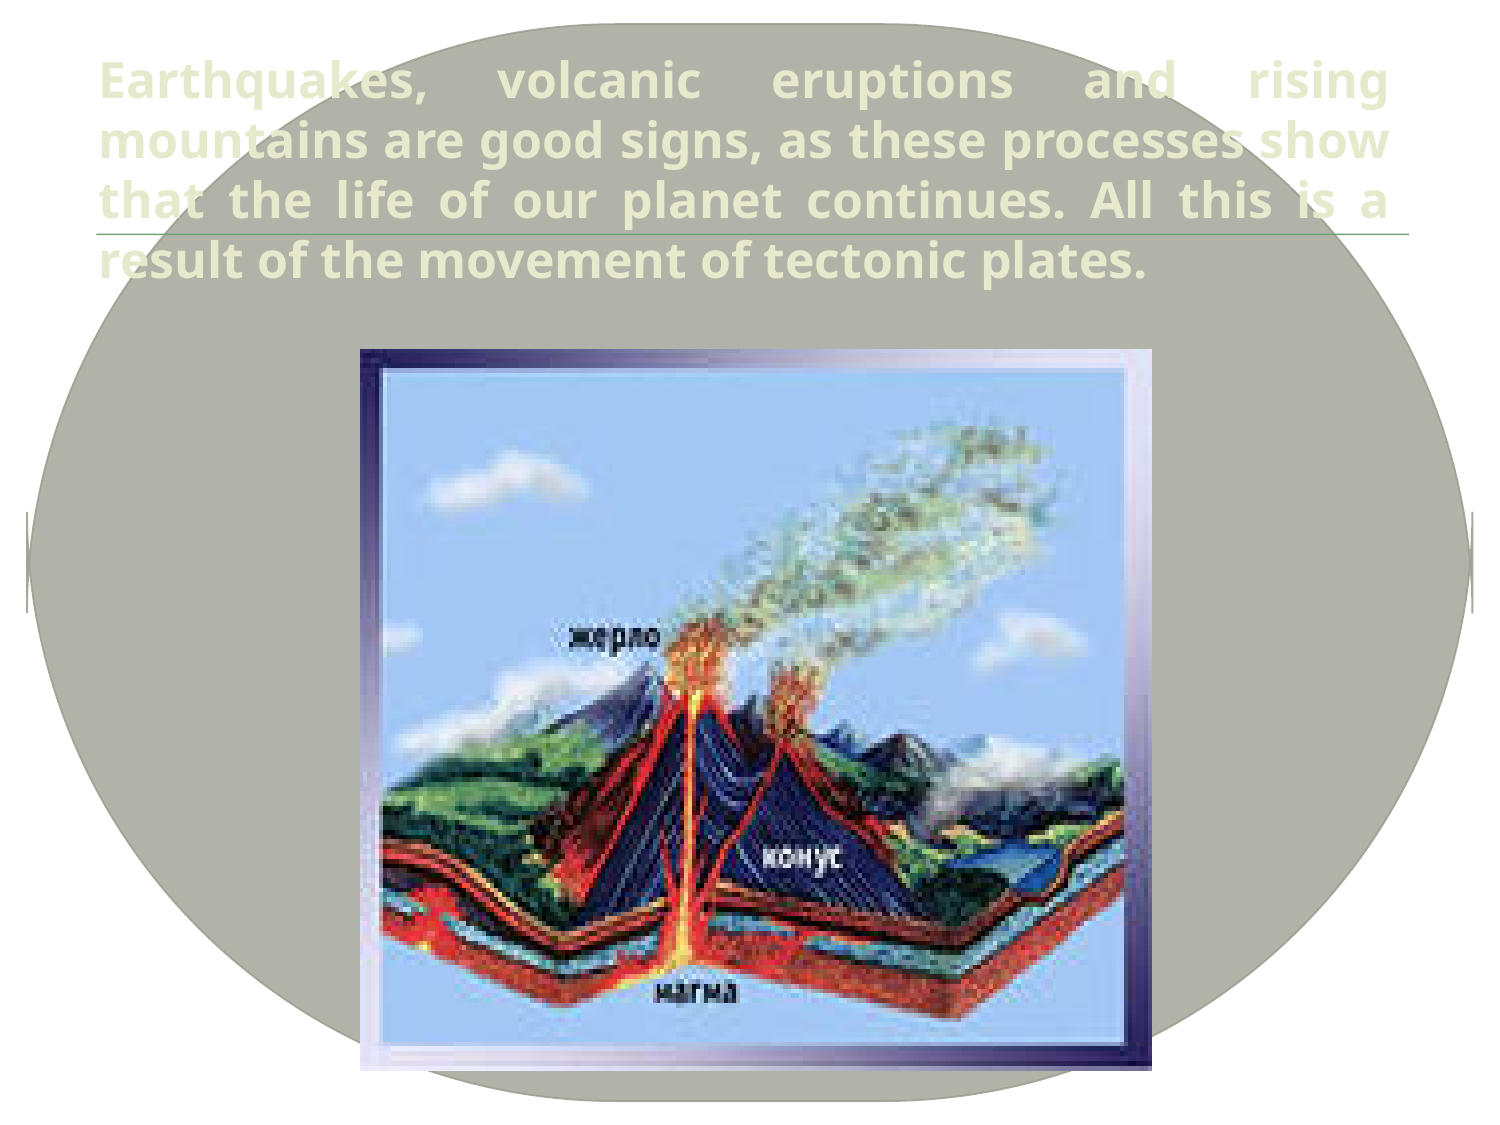

# Earthquakes, volcanic eruptions and rising mountains are good signs, as these processes show that the life of our planet continues. All this is a result of the movement of tectonic plates.